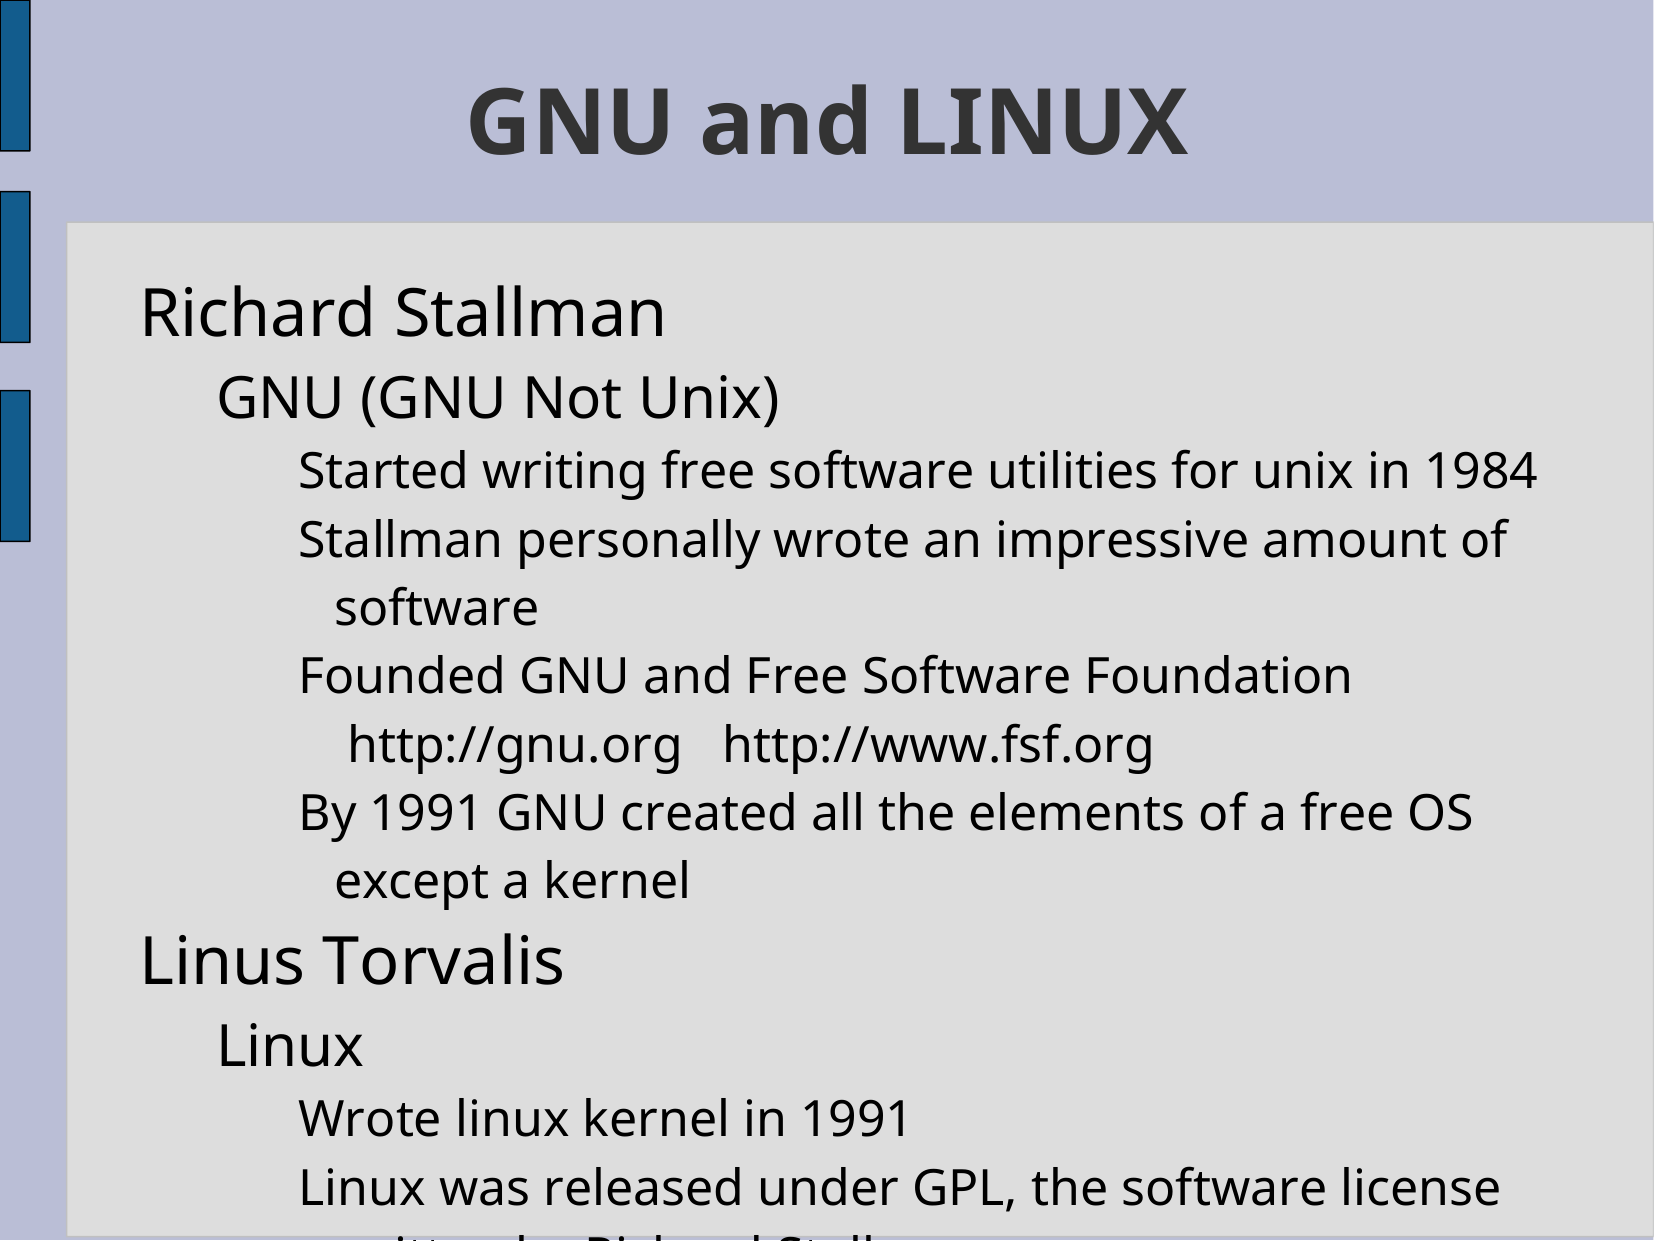

# GNU and LINUX
Richard Stallman
GNU (GNU Not Unix)
Started writing free software utilities for unix in 1984
Stallman personally wrote an impressive amount of software
Founded GNU and Free Software Foundation
 http://gnu.org http://www.fsf.org
By 1991 GNU created all the elements of a free OS except a kernel
Linus Torvalis
Linux
Wrote linux kernel in 1991
Linux was released under GPL, the software license written by Richard Stallman